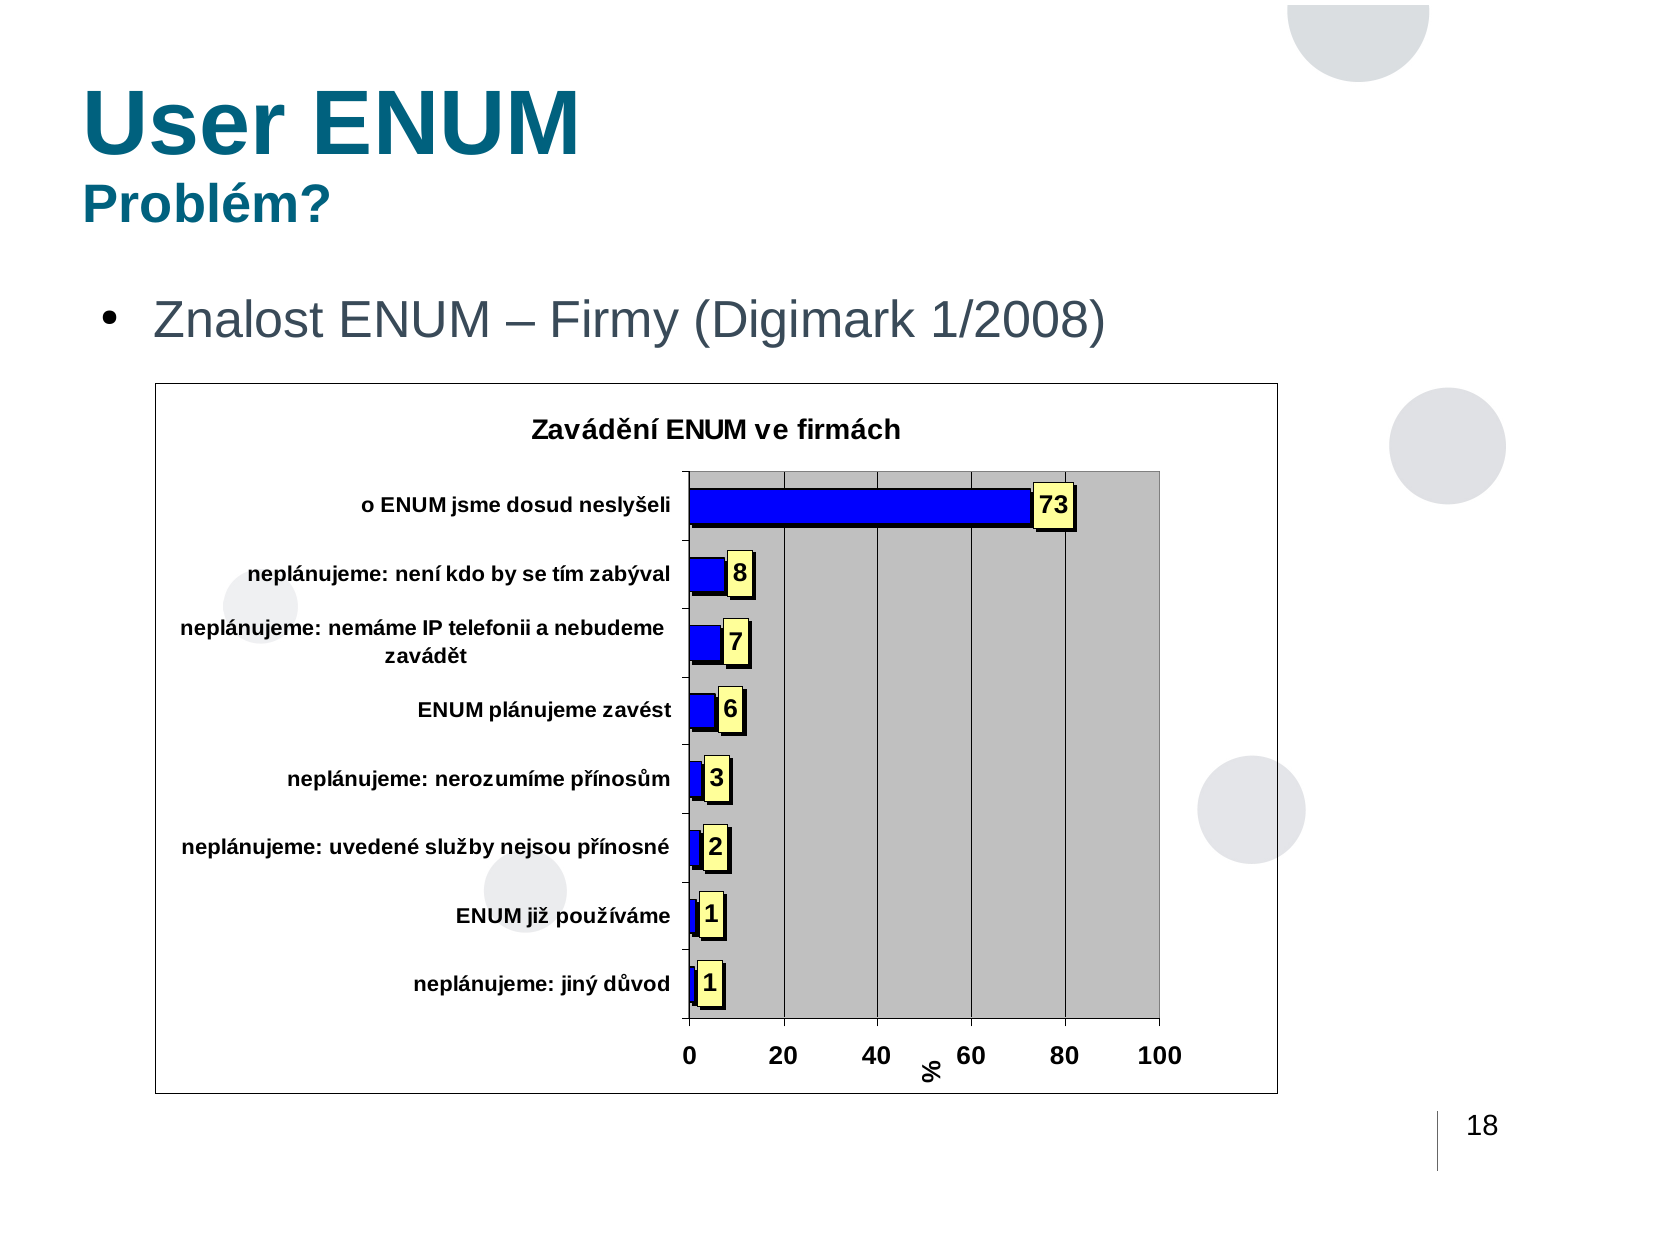

# User ENUM Problém?
Znalost ENUM – Firmy (Digimark 1/2008)